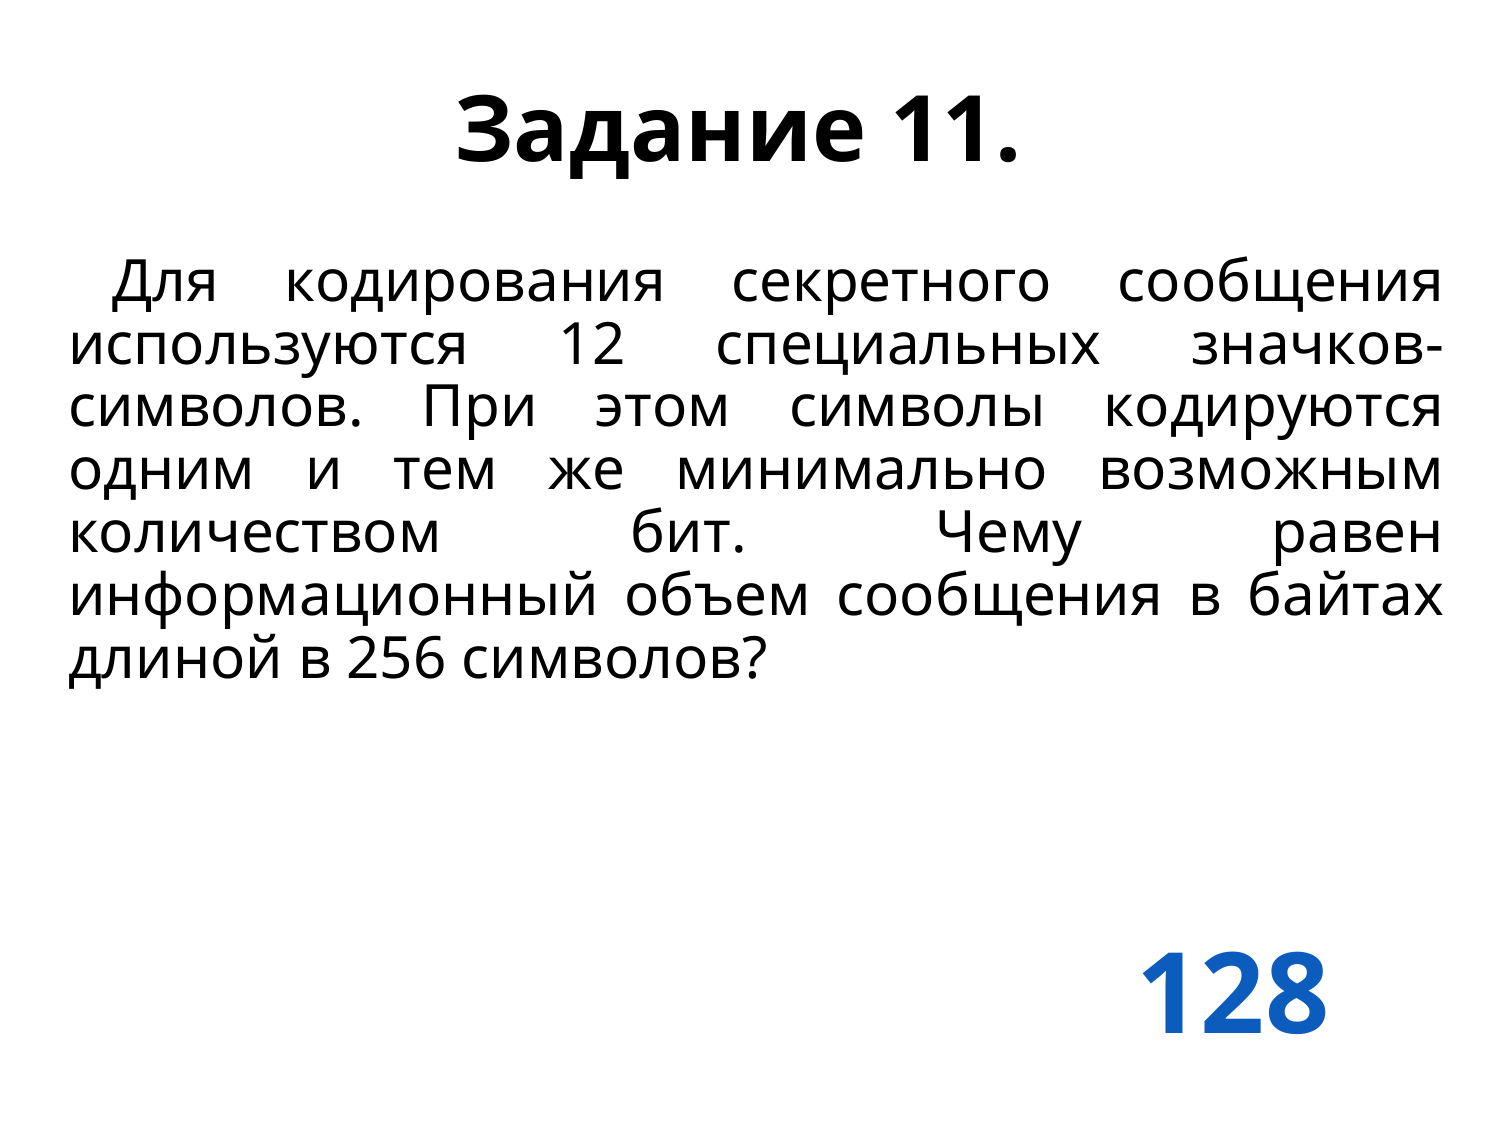

# Задание 11.
Для кодирования секретного сообщения используются 12 специальных значков-символов. При этом символы кодируются одним и тем же минимально возможным количеством бит. Чему равен информационный объем сообщения в байтах длиной в 256 символов?
128